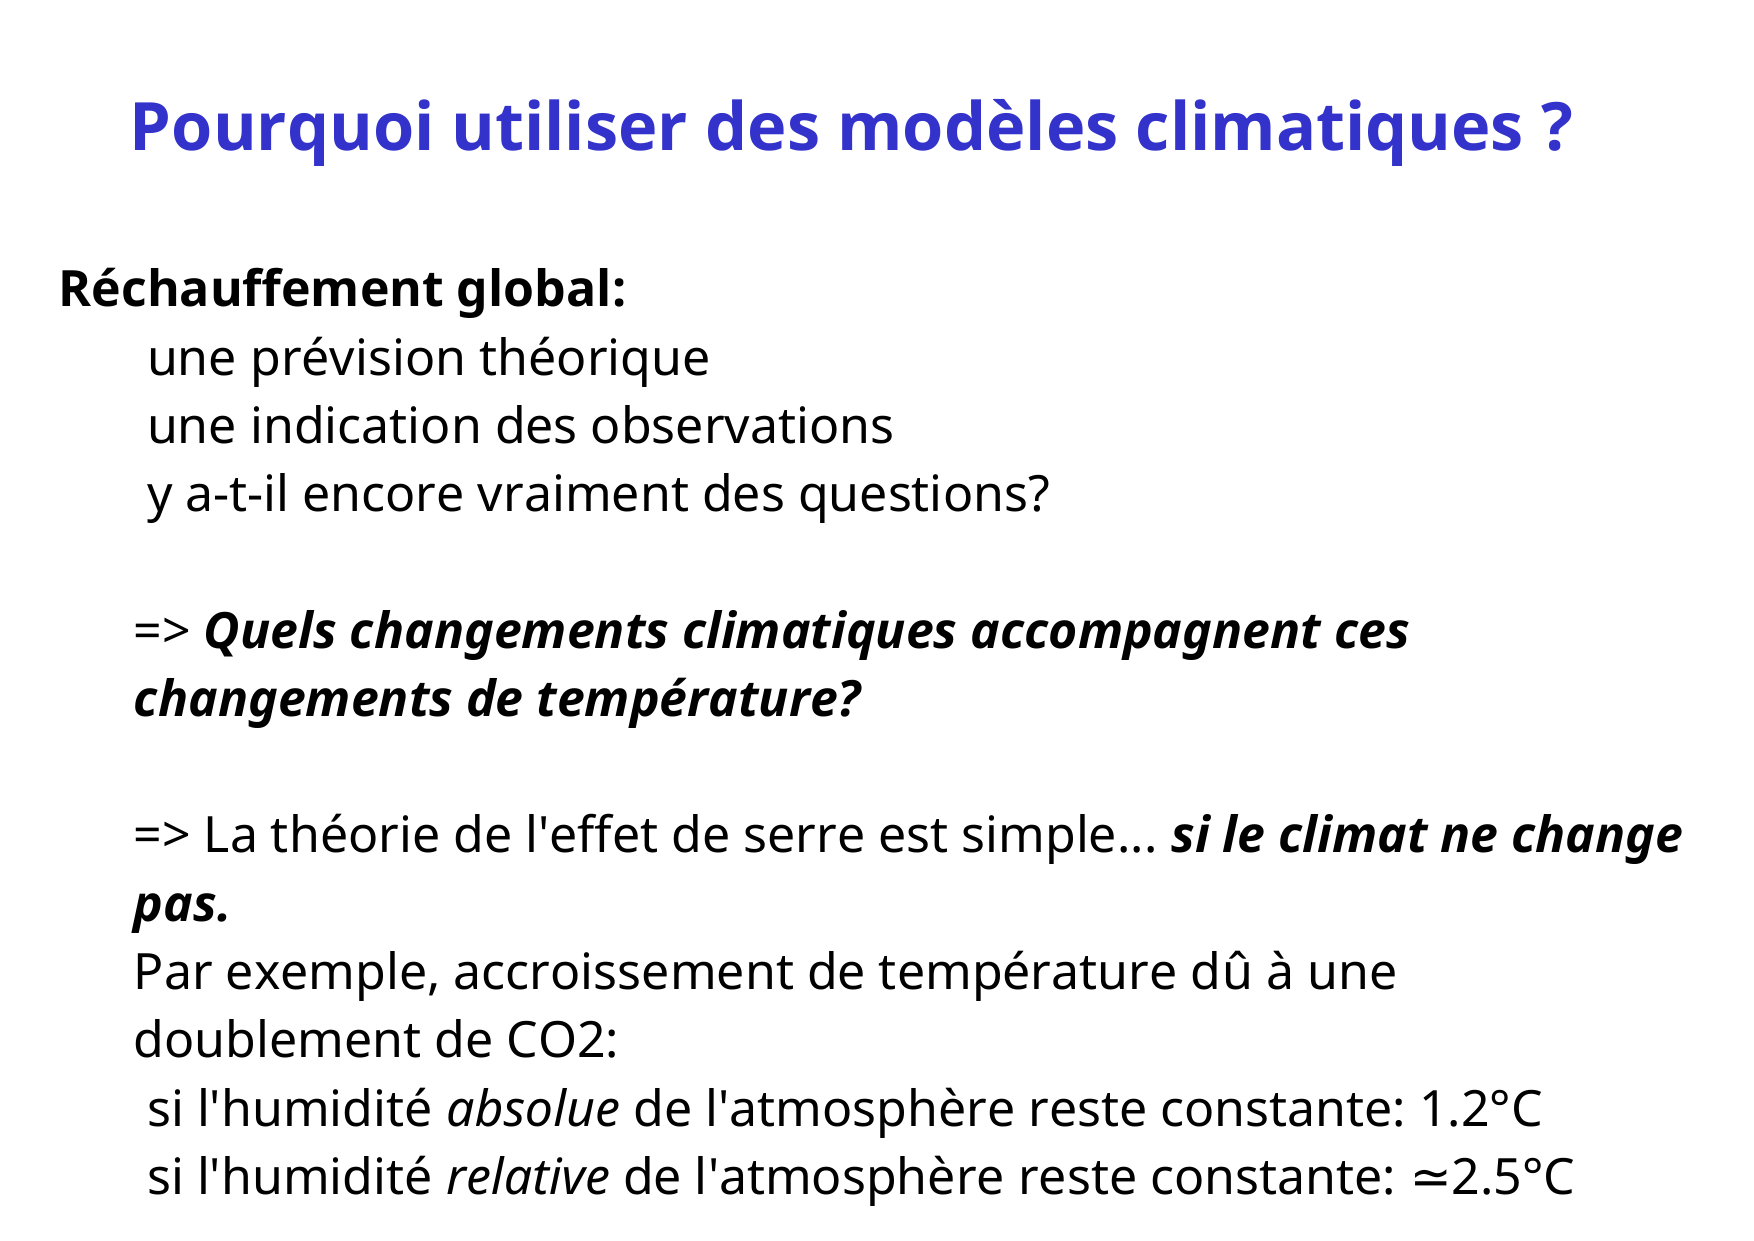

Pourquoi utiliser des modèles climatiques ?
Réchauffement global:
 une prévision théorique
 une indication des observations
 y a-t-il encore vraiment des questions?
=> Quels changements climatiques accompagnent ces changements de température?
=> La théorie de l'effet de serre est simple... si le climat ne change pas.
Par exemple, accroissement de température dû à une doublement de CO2:
 si l'humidité absolue de l'atmosphère reste constante: 1.2°C
 si l'humidité relative de l'atmosphère reste constante: ≃2.5°C